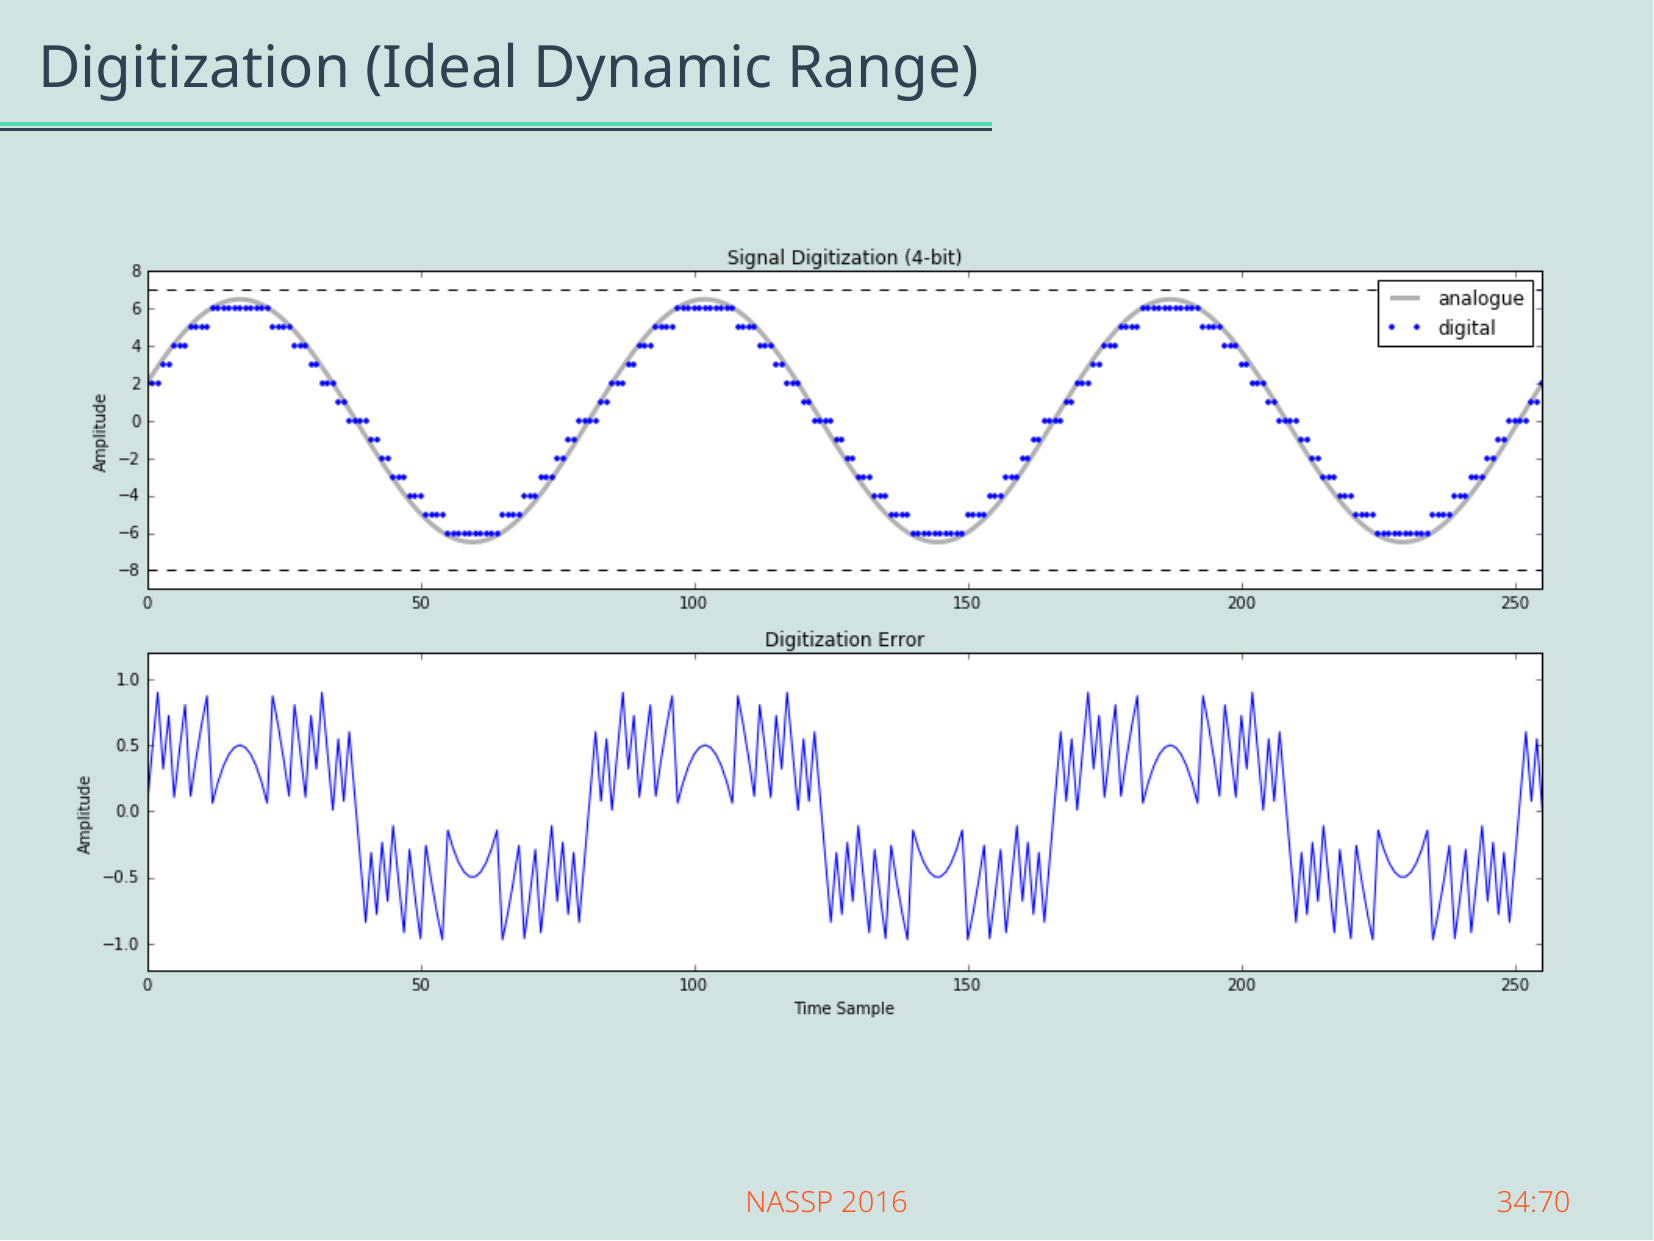

Digitization (Ideal Dynamic Range)
NASSP 2016
34